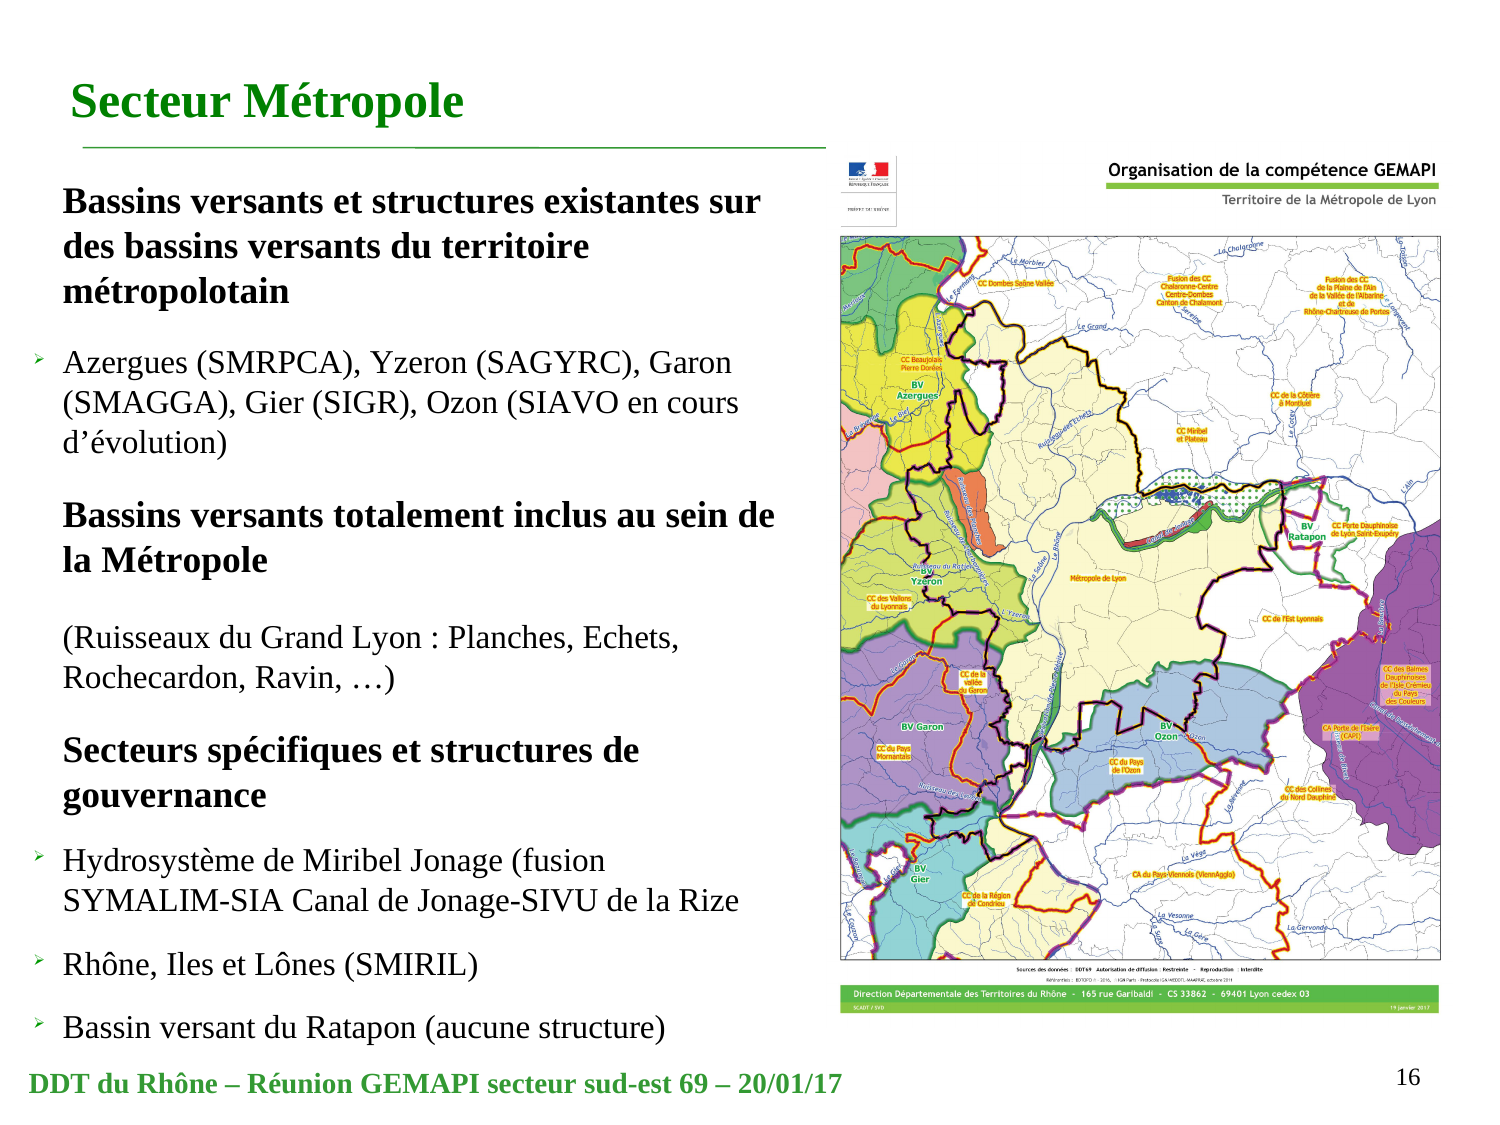

# Secteur Métropole
Bassins versants et structures existantes sur des bassins versants du territoire métropolotain
Azergues (SMRPCA), Yzeron (SAGYRC), Garon (SMAGGA), Gier (SIGR), Ozon (SIAVO en cours d’évolution)
Bassins versants totalement inclus au sein de la Métropole
(Ruisseaux du Grand Lyon : Planches, Echets, Rochecardon, Ravin, …)
Secteurs spécifiques et structures de gouvernance
Hydrosystème de Miribel Jonage (fusion SYMALIM-SIA Canal de Jonage-SIVU de la Rize
Rhône, Iles et Lônes (SMIRIL)
Bassin versant du Ratapon (aucune structure)
16